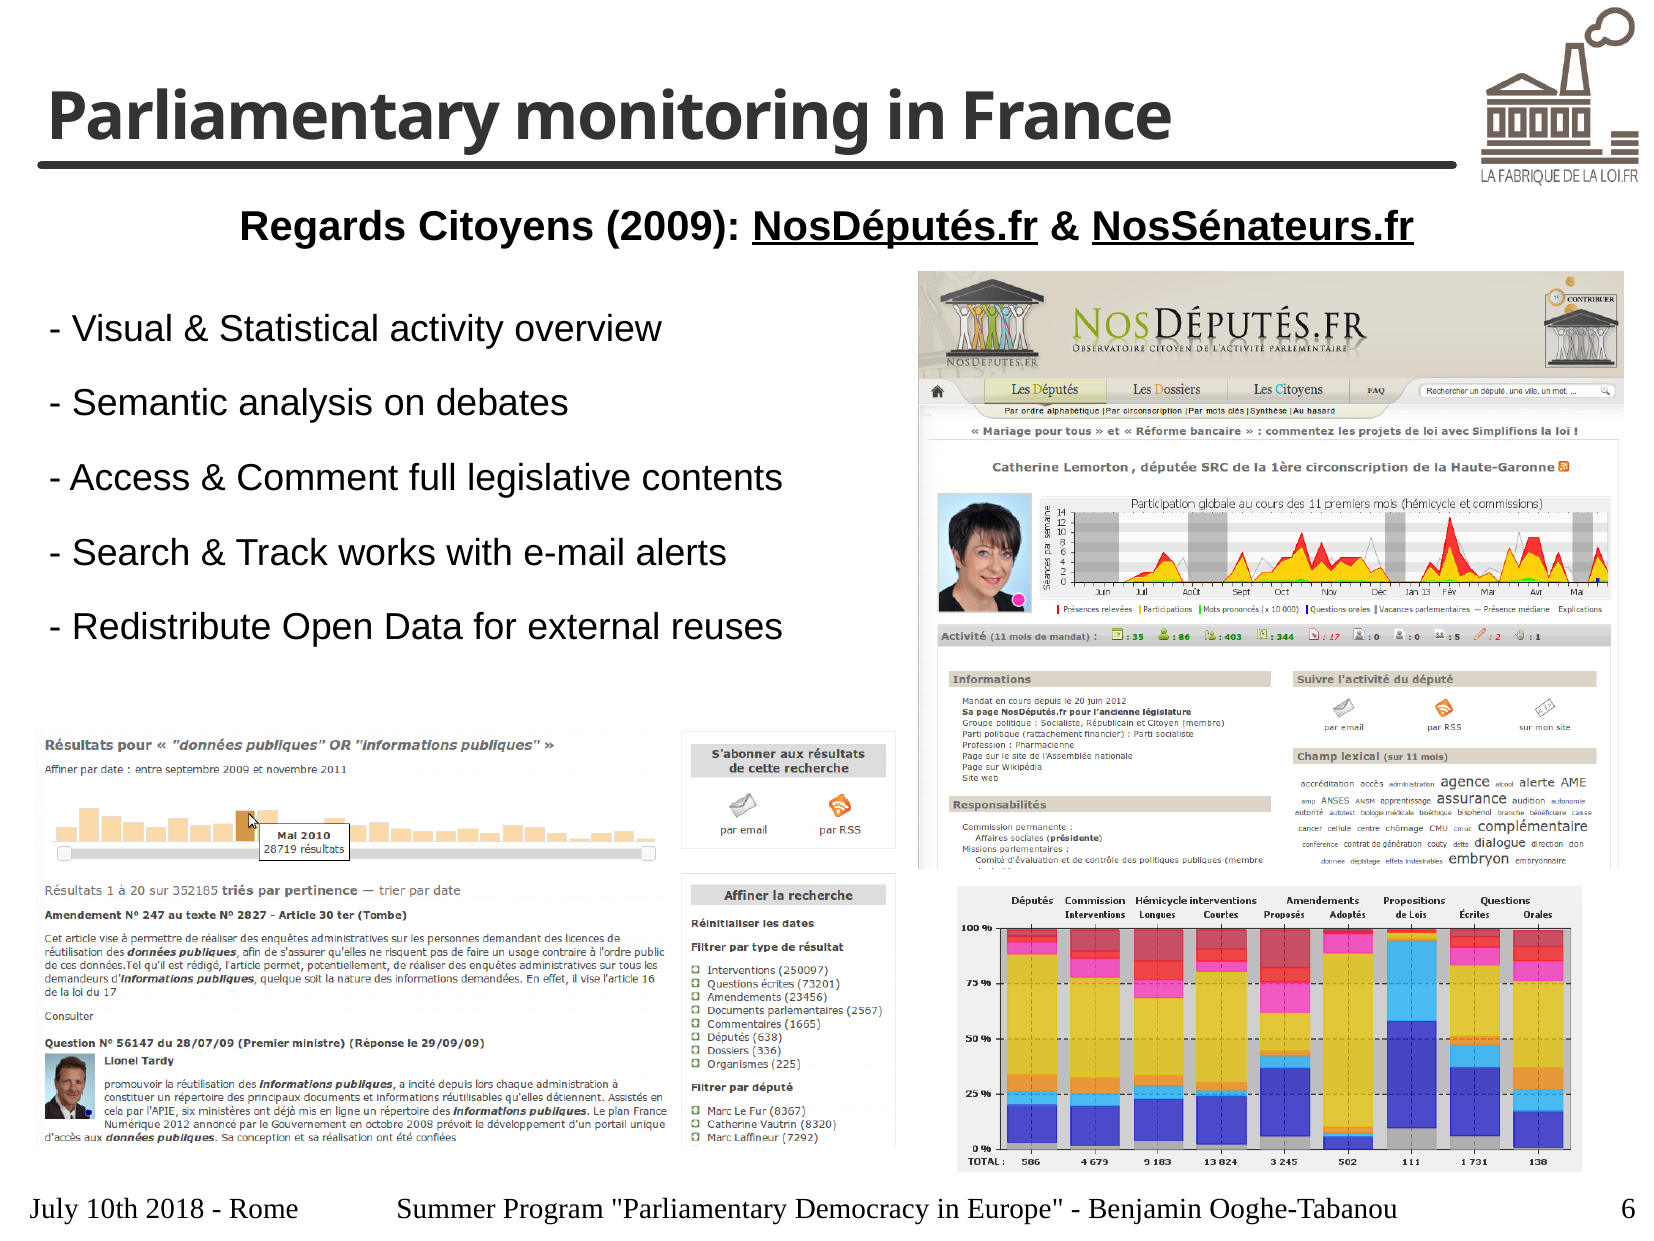

# Parliamentary monitoring in France
Regards Citoyens (2009): NosDéputés.fr & NosSénateurs.fr
 - Visual & Statistical activity overview
 - Semantic analysis on debates
 - Access & Comment full legislative contents
 - Search & Track works with e-mail alerts
 - Redistribute Open Data for external reuses
July 10th 2018 - Rome
Summer Program "Parliamentary Democracy in Europe" - Benjamin Ooghe-Tabanou
6